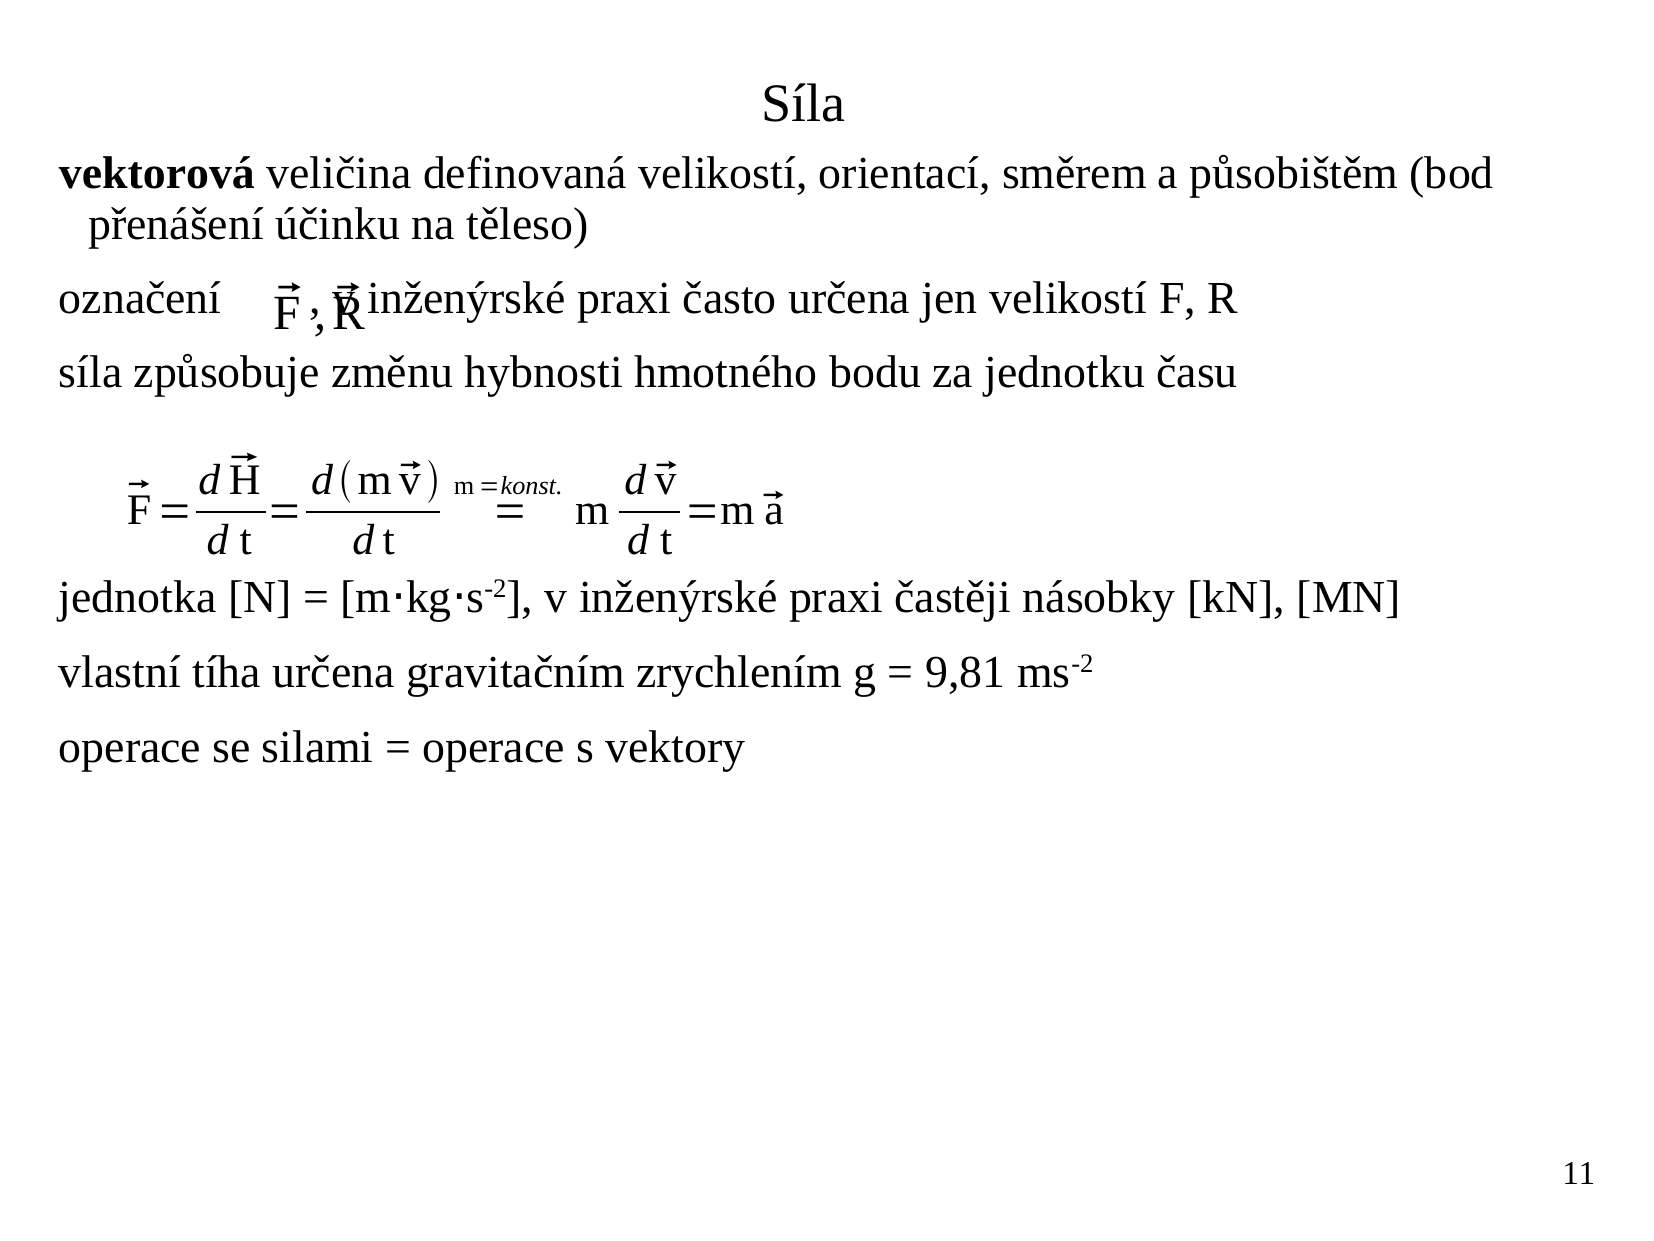

# Síla
vektorová veličina definovaná velikostí, orientací, směrem a působištěm (bod přenášení účinku na těleso)
označení		, v inženýrské praxi často určena jen velikostí F, R
síla způsobuje změnu hybnosti hmotného bodu za jednotku času
jednotka [N] = [m·kg·s-2], v inženýrské praxi častěji násobky [kN], [MN]
vlastní tíha určena gravitačním zrychlením g = 9,81 ms-2
operace se silami = operace s vektory
11